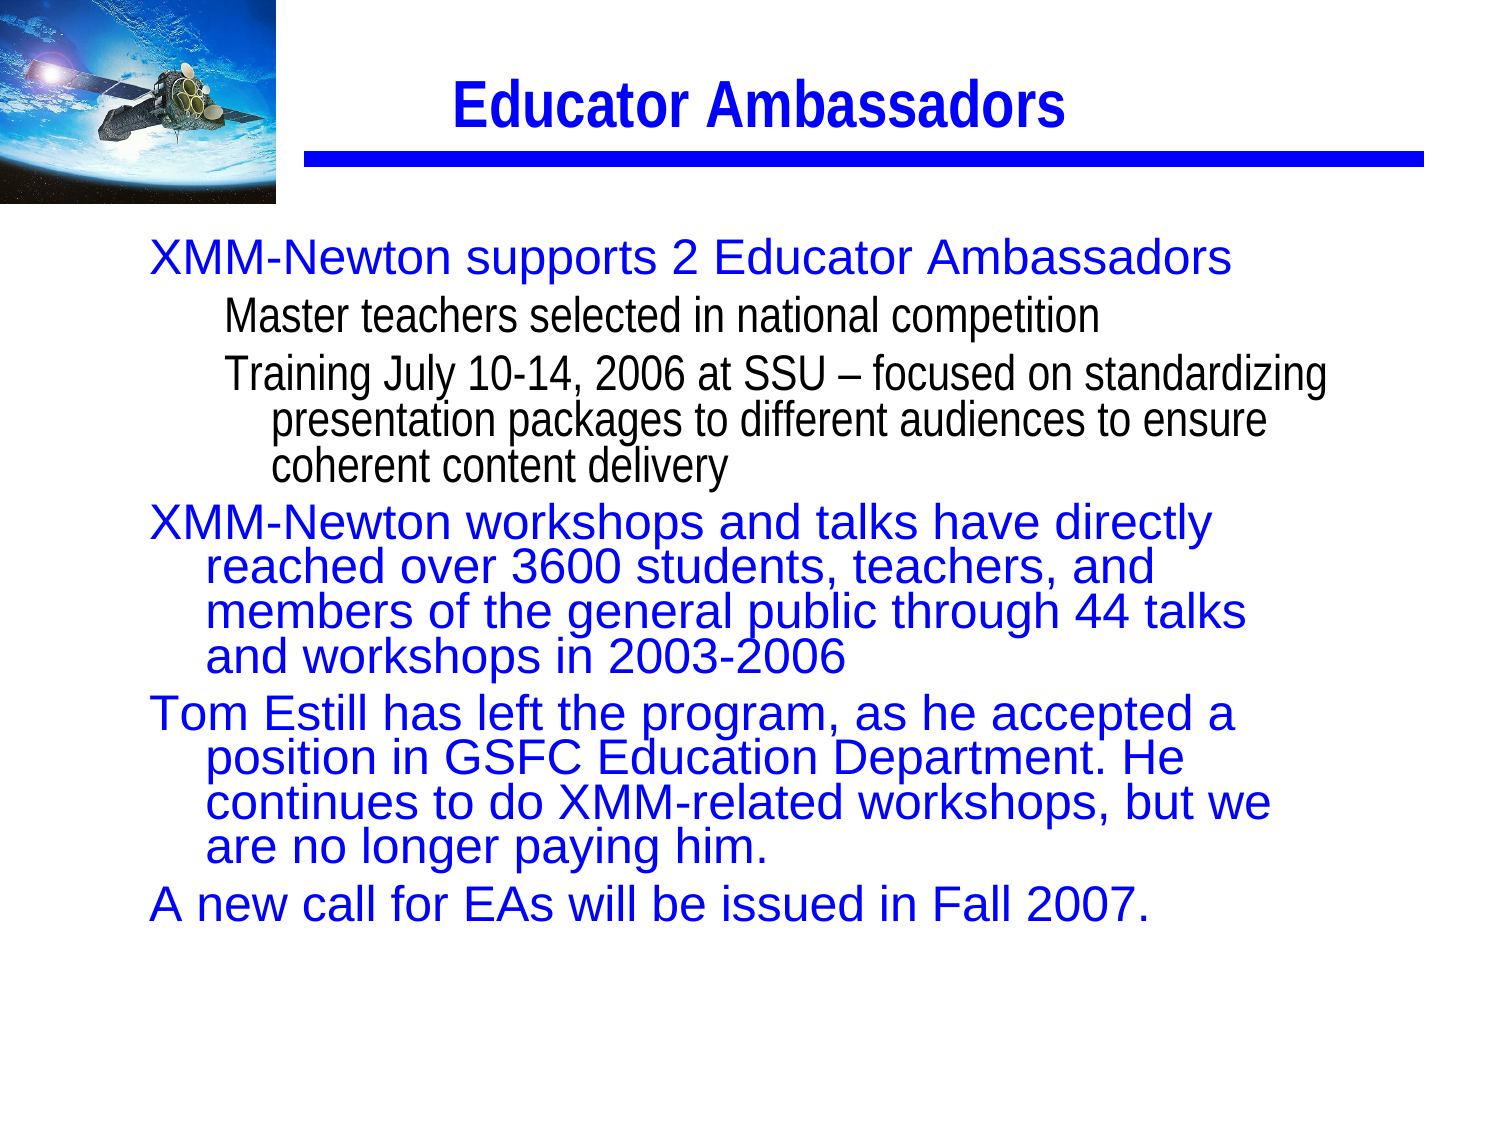

# Educator Ambassadors
XMM-Newton supports 2 Educator Ambassadors
Master teachers selected in national competition
Training July 10-14, 2006 at SSU – focused on standardizing presentation packages to different audiences to ensure coherent content delivery
XMM-Newton workshops and talks have directly reached over 3600 students, teachers, and members of the general public through 44 talks and workshops in 2003-2006
Tom Estill has left the program, as he accepted a position in GSFC Education Department. He continues to do XMM-related workshops, but we are no longer paying him.
A new call for EAs will be issued in Fall 2007.